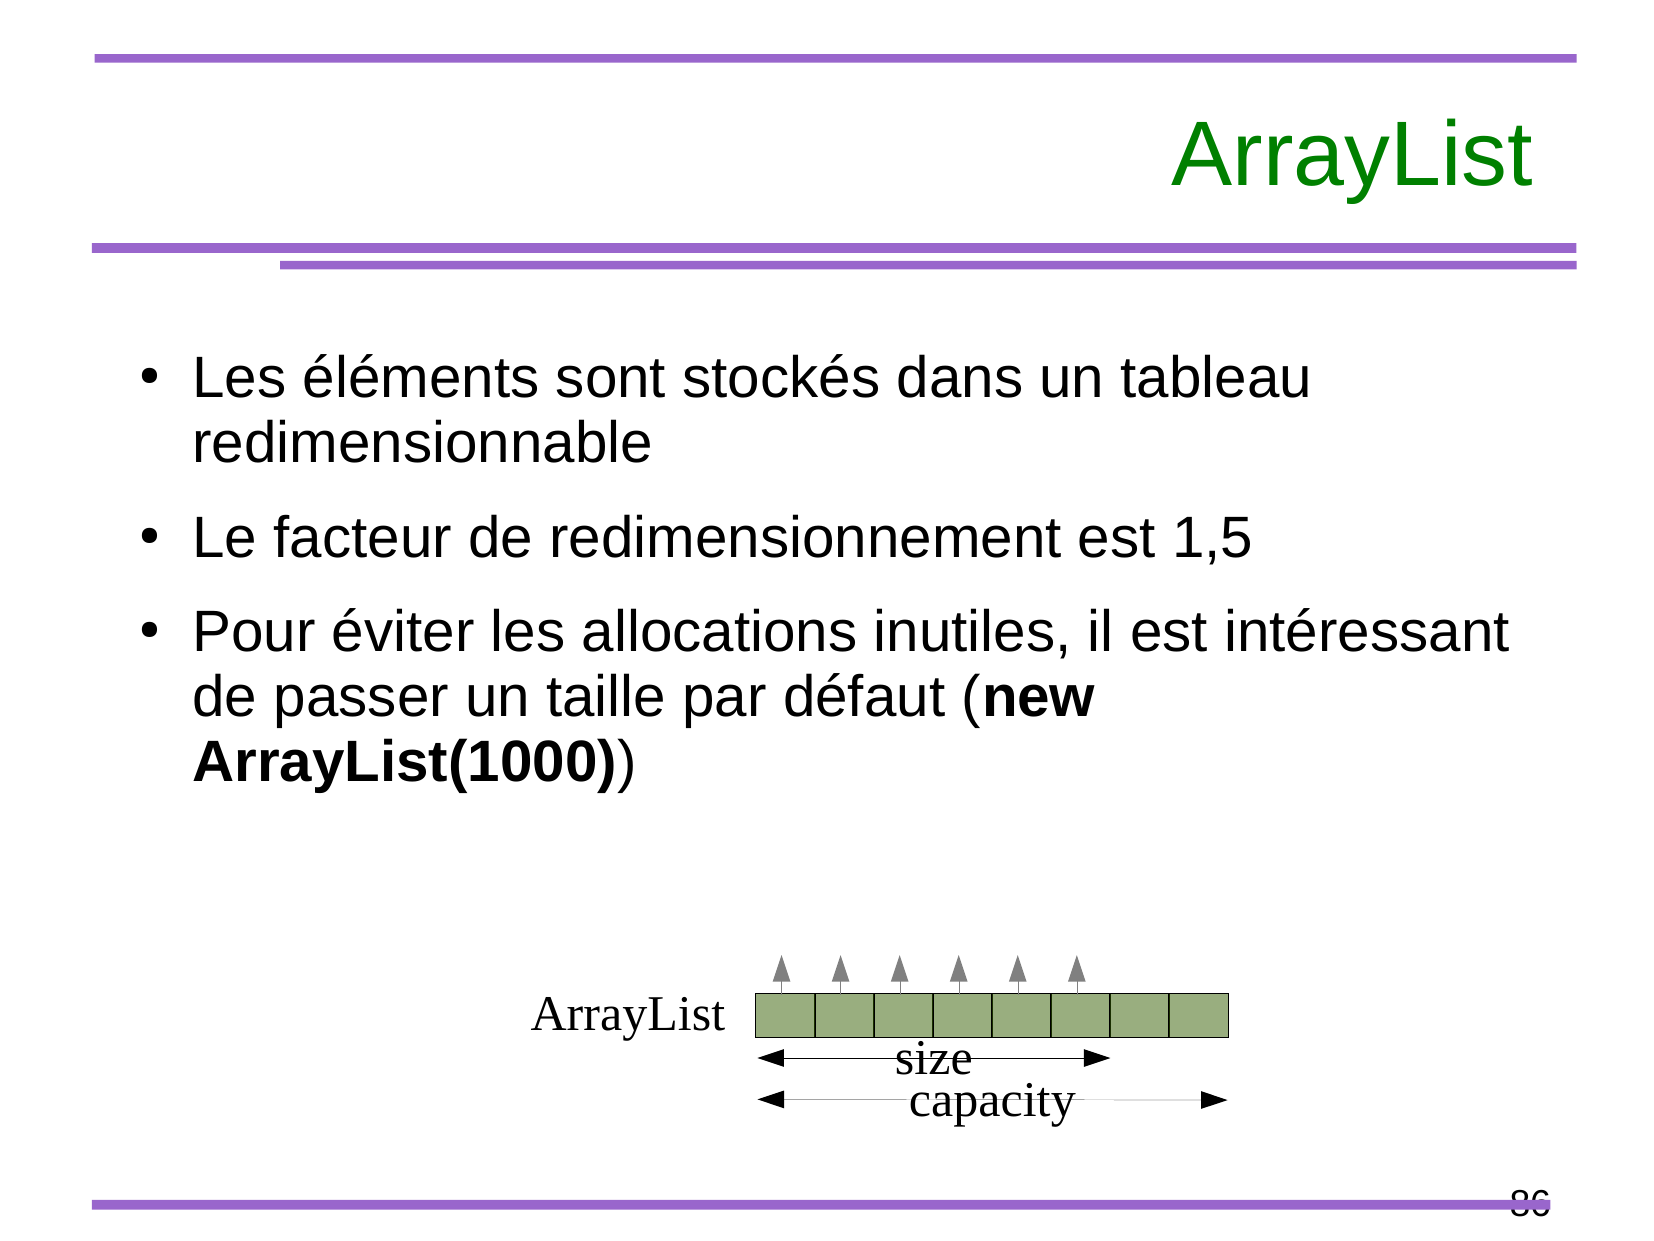

# ArrayList
Les éléments sont stockés dans un tableau redimensionnable
Le facteur de redimensionnement est 1,5
Pour éviter les allocations inutiles, il est intéressant de passer un taille par défaut (new ArrayList(1000))
ArrayList
size
capacity